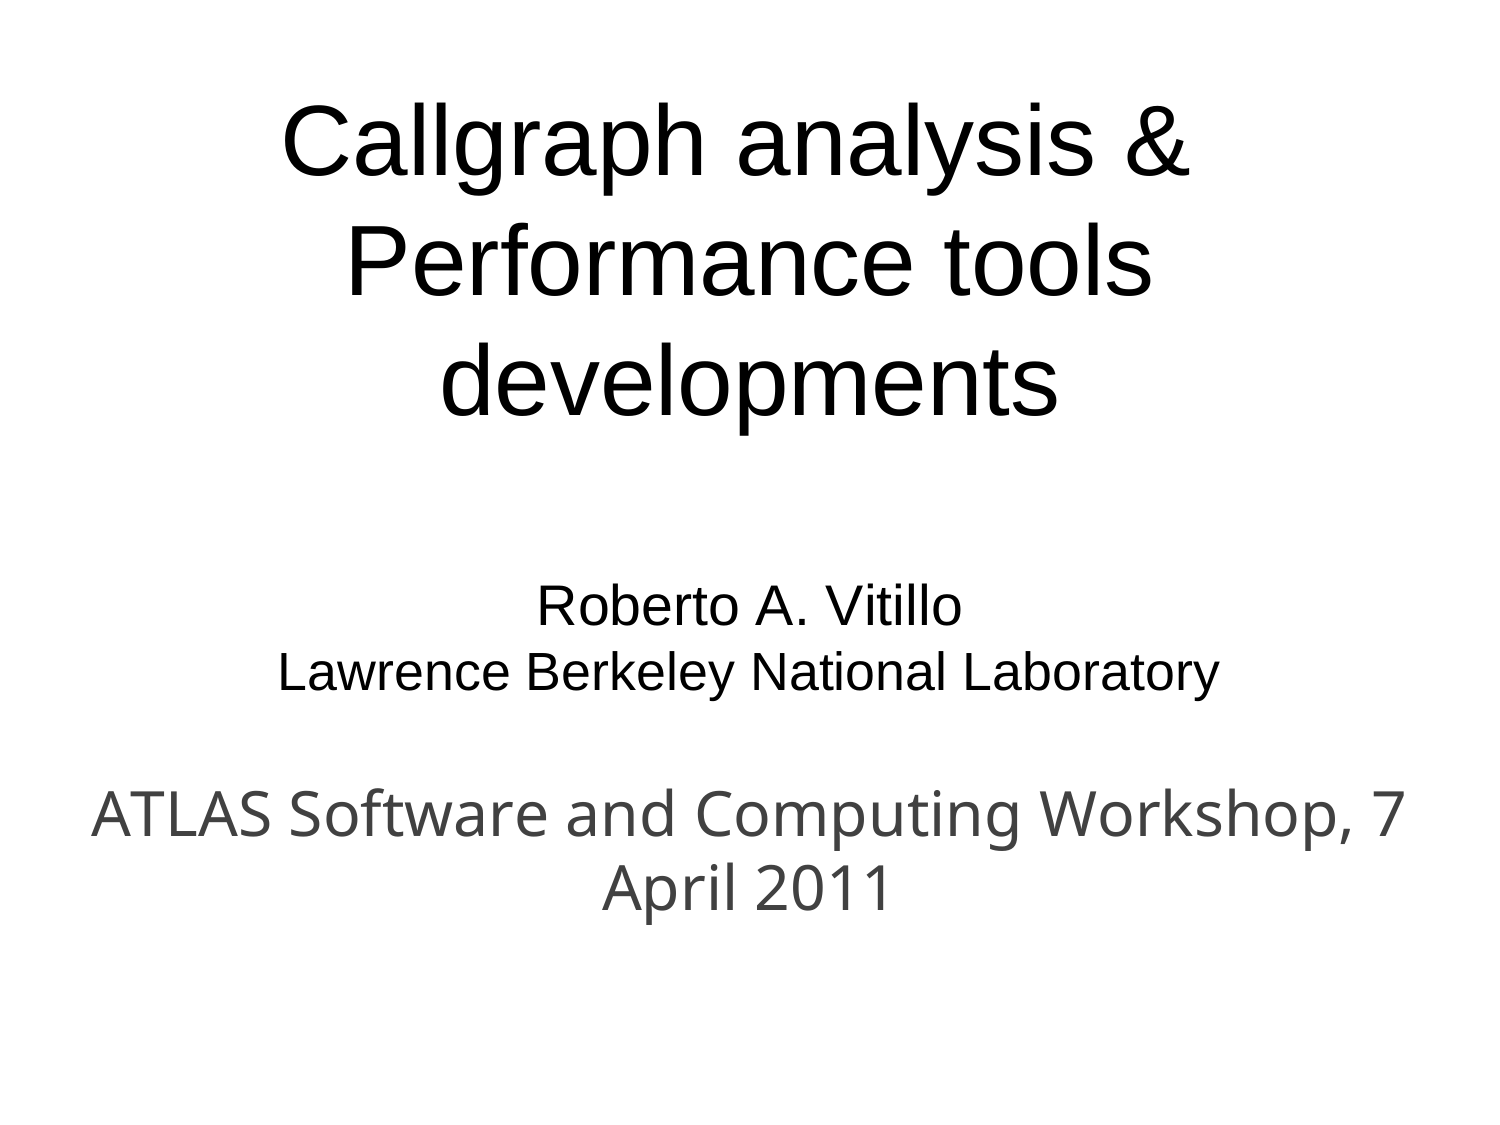

# Callgraph analysis & Performance tools developments
Roberto A. Vitillo
Lawrence Berkeley National Laboratory
ATLAS Software and Computing Workshop, 7 April 2011